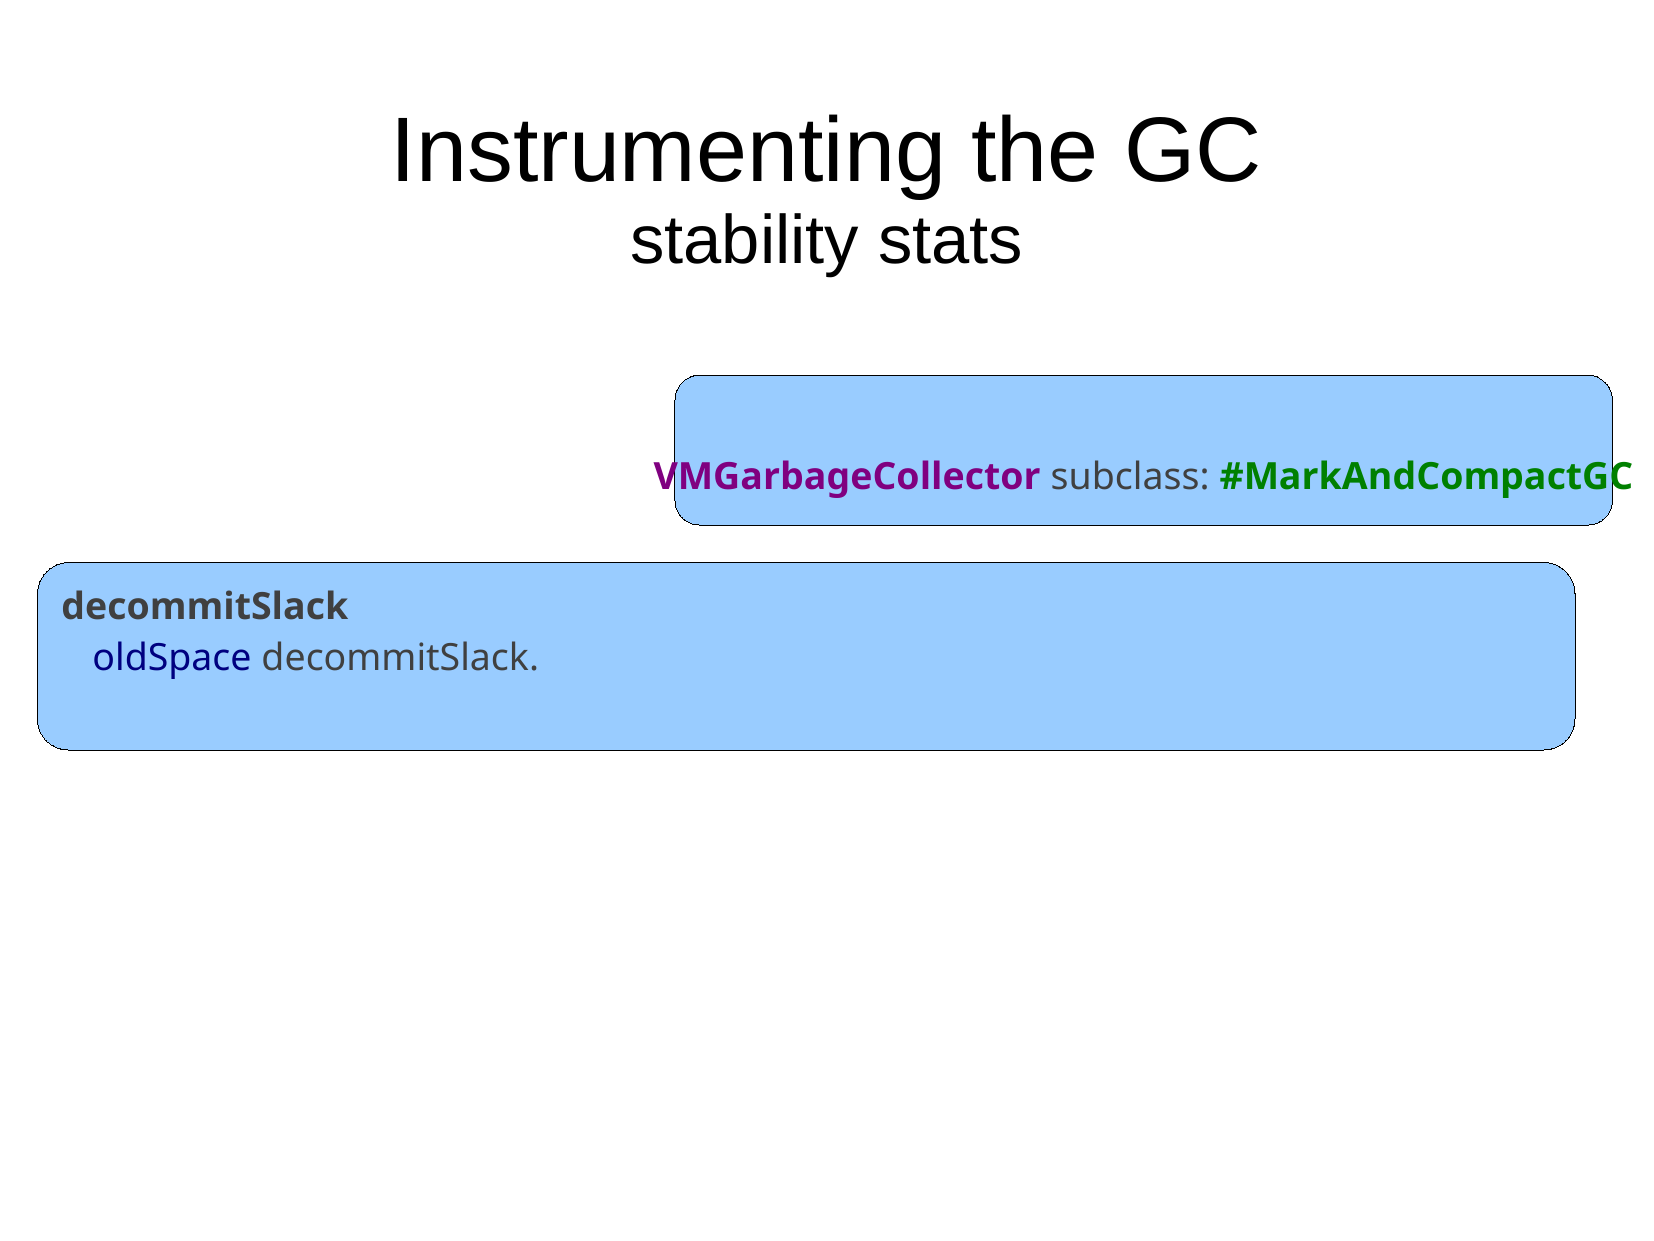

Instrumenting the GC
stability stats
VMGarbageCollector subclass: #MarkAndCompactGC
decommitSlack
	oldSpace decommitSlack.
	harvester oldSpace: oldSpace